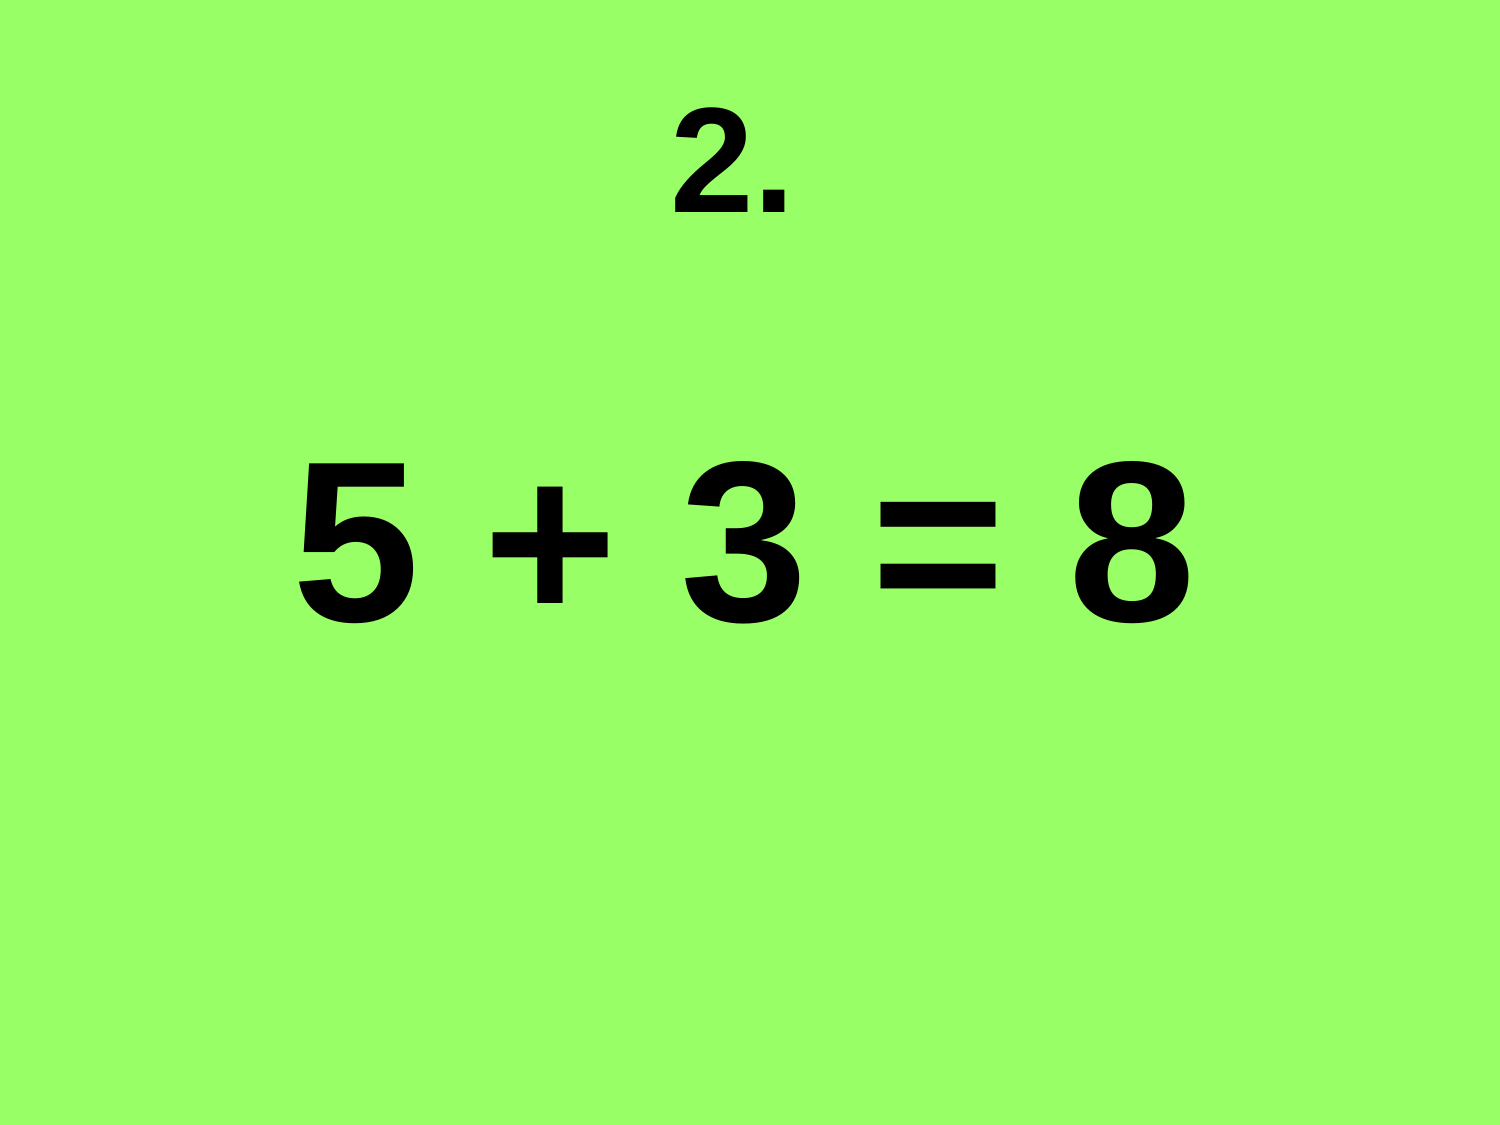

2.
# 5 + 3 = 8